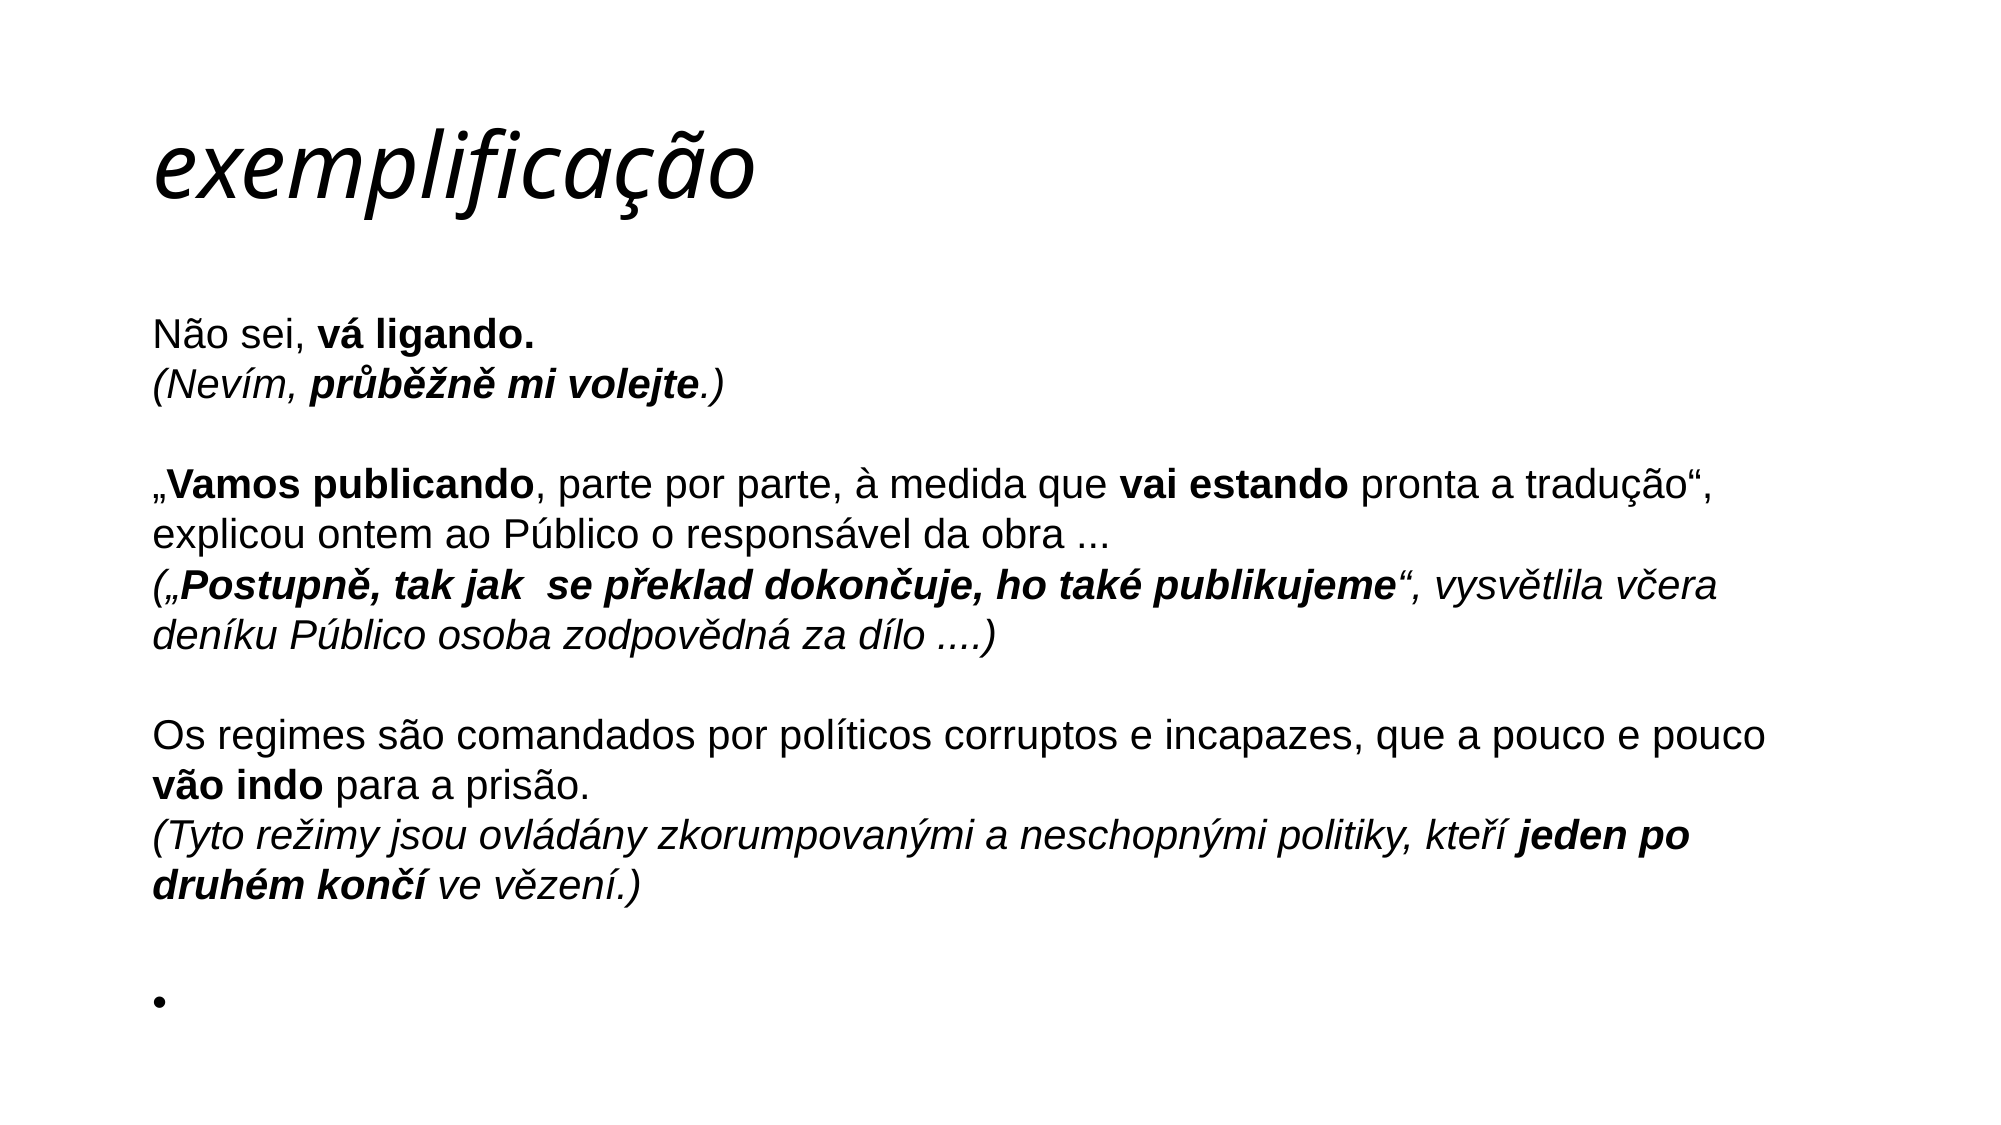

# exemplificação
Não sei, vá ligando.
(Nevím, průběžně mi volejte.)
„Vamos publicando, parte por parte, à medida que vai estando pronta a tradução“, explicou ontem ao Público o responsável da obra ...
(„Postupně, tak jak se překlad dokončuje, ho také publikujeme“, vysvětlila včera deníku Público osoba zodpovědná za dílo ....)
Os regimes são comandados por políticos corruptos e incapazes, que a pouco e pouco vão indo para a prisão.
(Tyto režimy jsou ovládány zkorumpovanými a neschopnými politiky, kteří jeden po druhém končí ve vězení.)